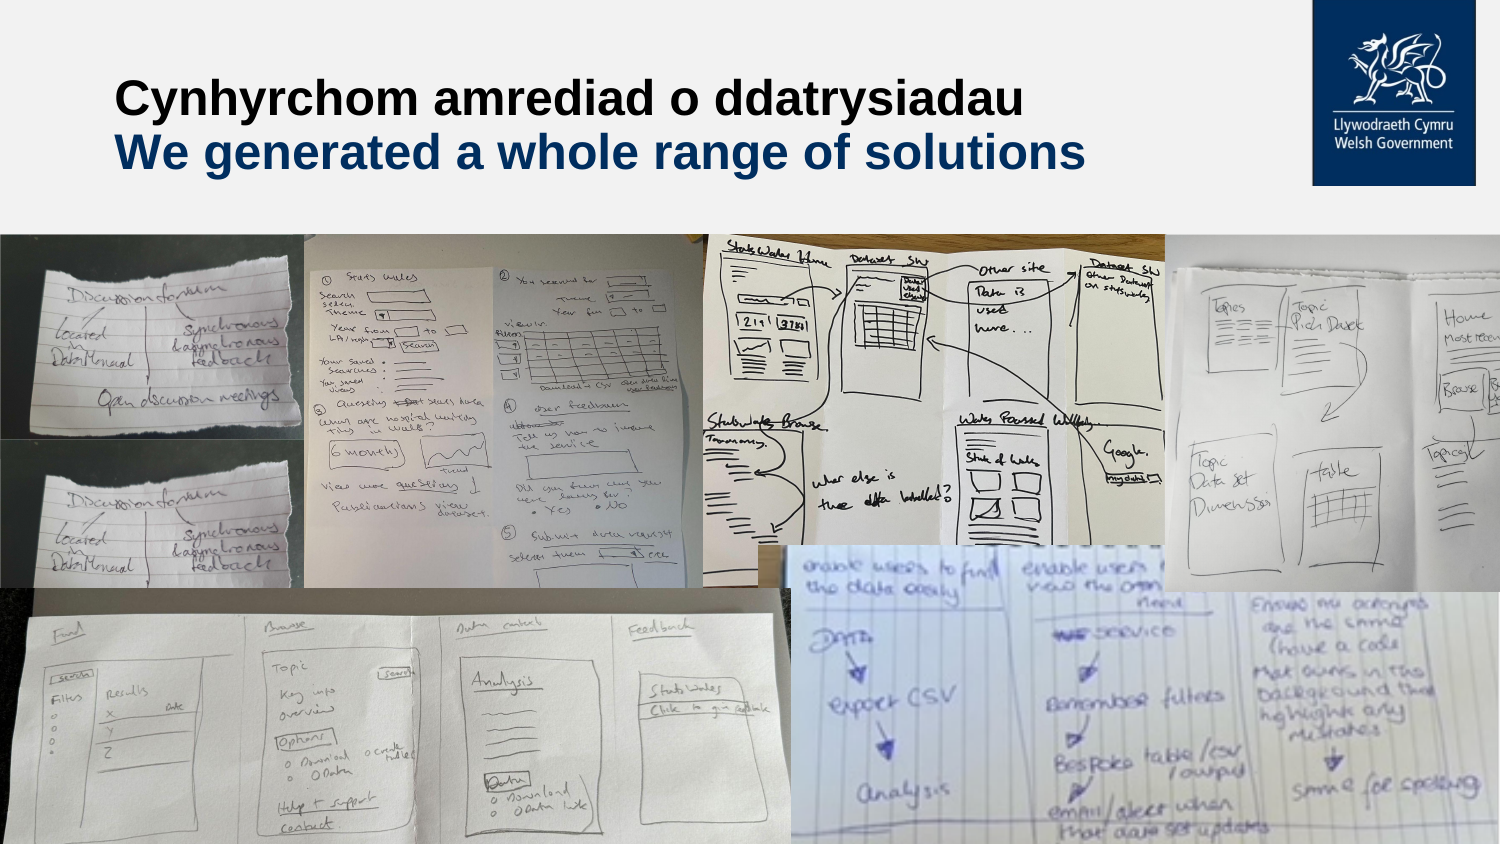

# Cynhyrchom amrediad o ddatrysiadau We generated a whole range of solutions